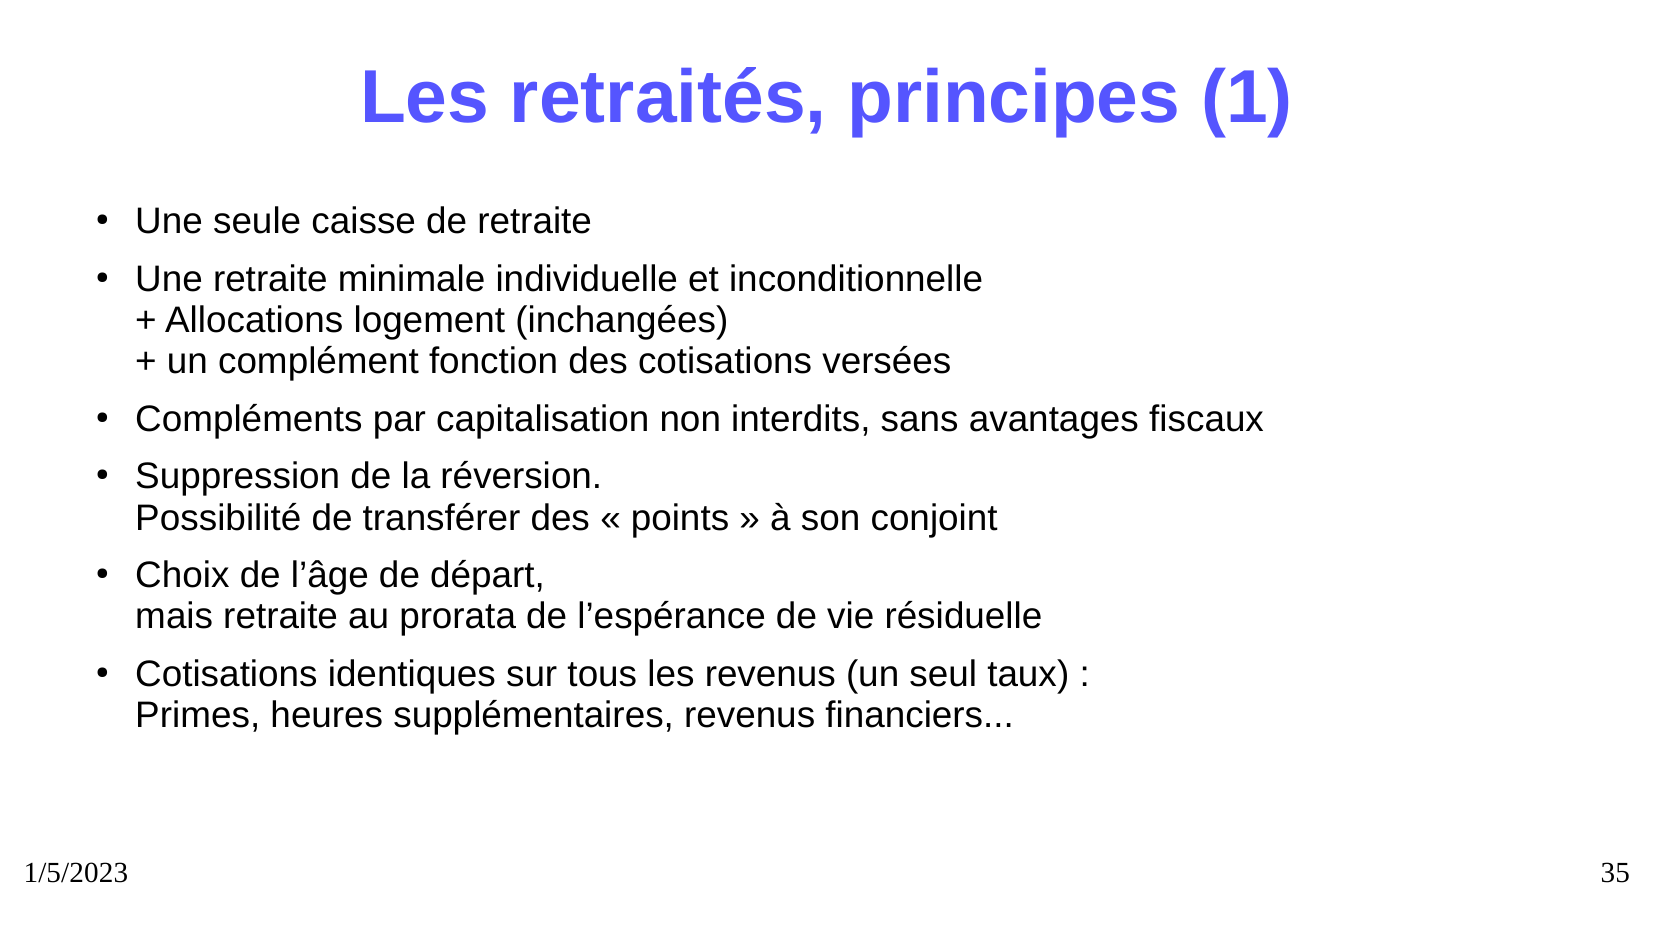

# Les retraités, principes (1)
Une seule caisse de retraite
Une retraite minimale individuelle et inconditionnelle
+ Allocations logement (inchangées)
+ un complément fonction des cotisations versées
Compléments par capitalisation non interdits, sans avantages fiscaux
Suppression de la réversion.
Possibilité de transférer des « points » à son conjoint
Choix de l’âge de départ,
mais retraite au prorata de l’espérance de vie résiduelle
Cotisations identiques sur tous les revenus (un seul taux) :
Primes, heures supplémentaires, revenus financiers...
1/5/2023
35